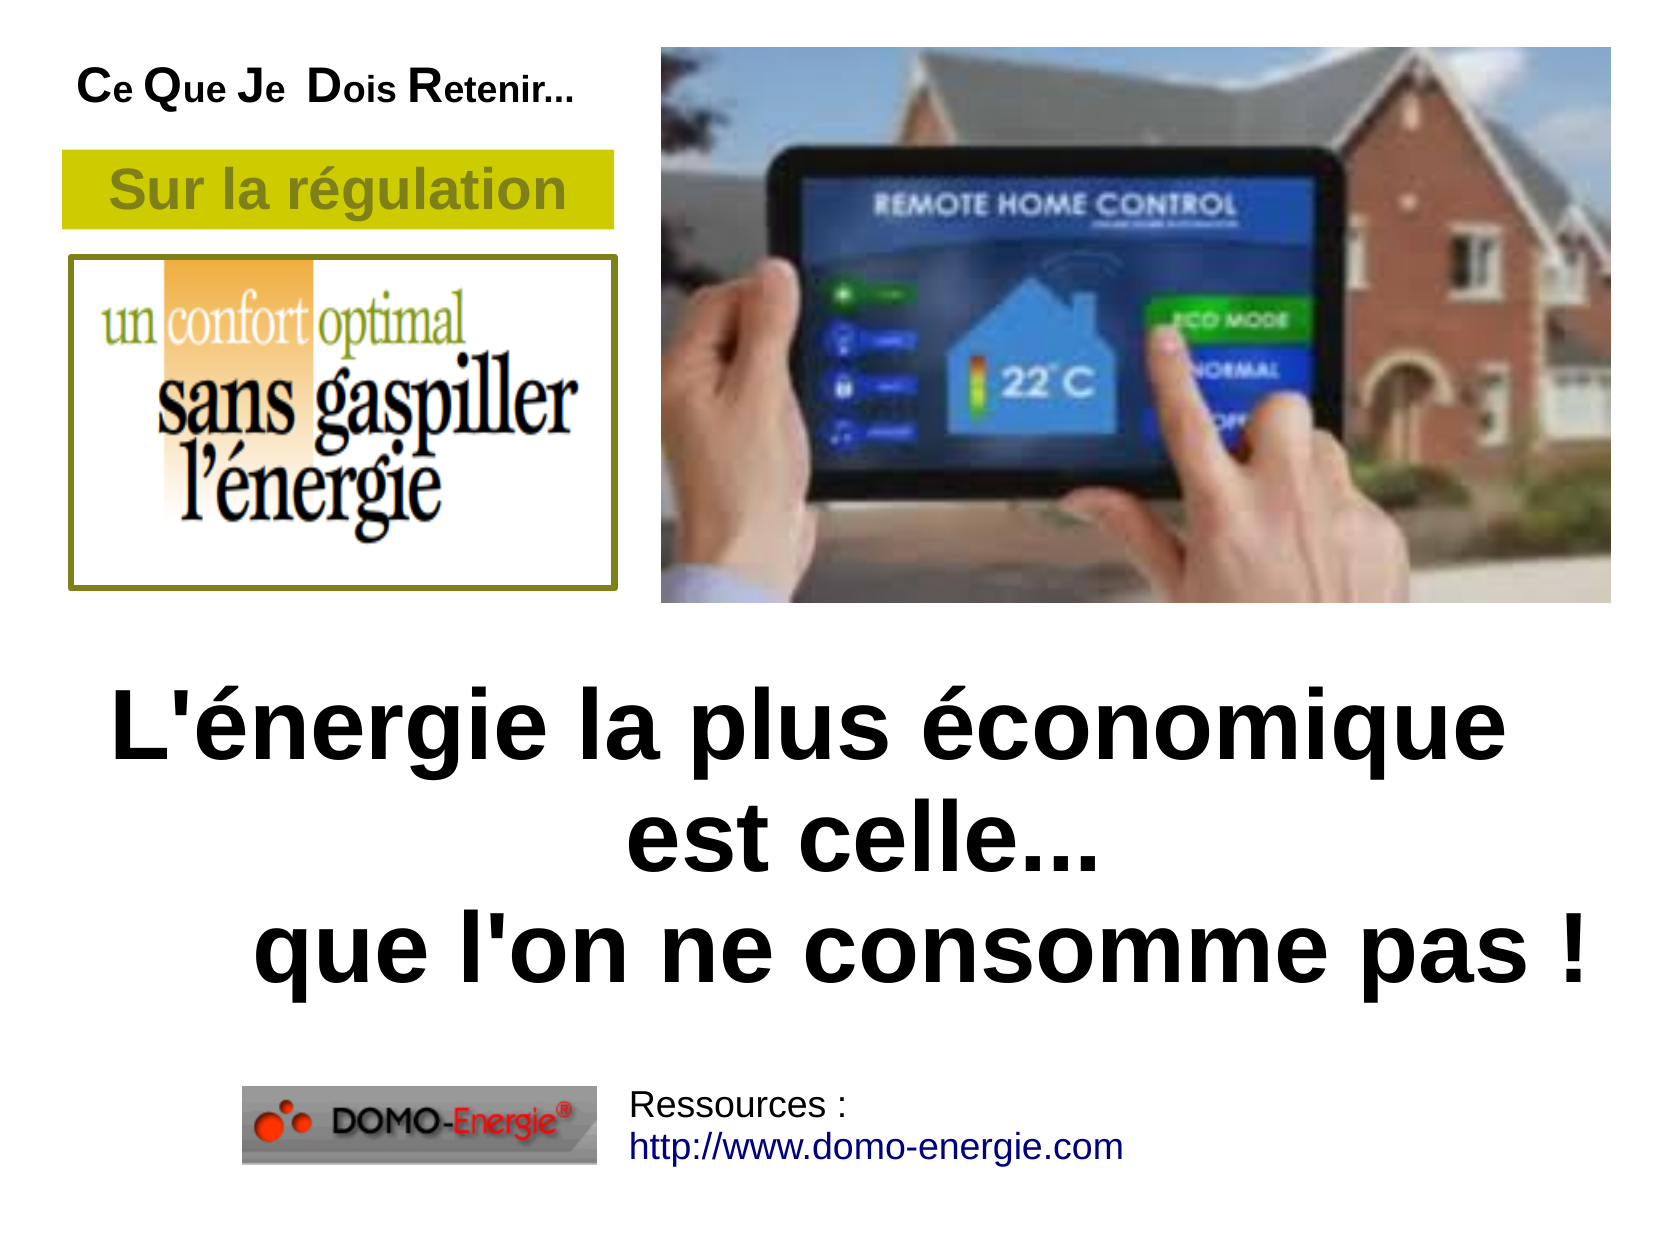

Ce Que Je Dois Retenir...
Sur la régulation
L'énergie la plus économique
 est celle...
 que l'on ne consomme pas !
Ressources :
http://www.domo-energie.com